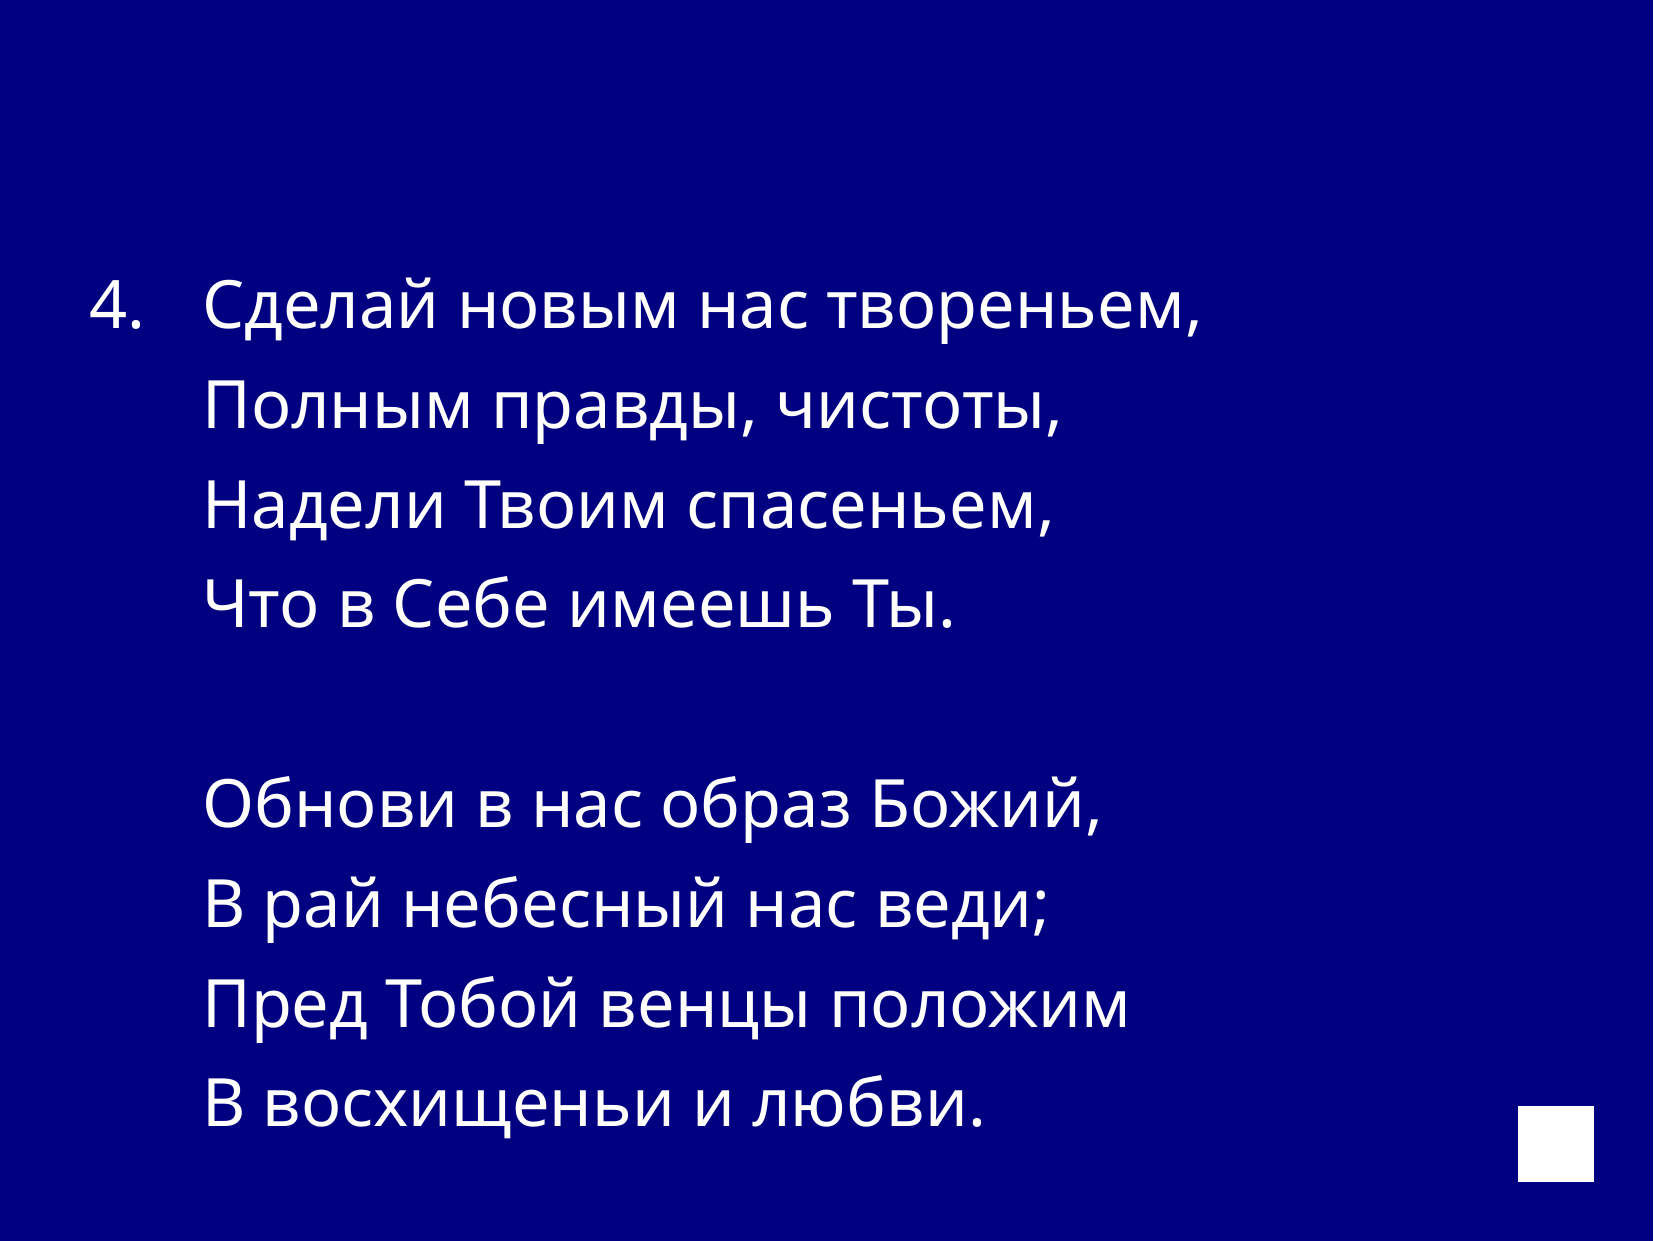

4.	Сделай новым нас твореньем,
	Полным правды, чистоты,
	Надели Твоим спасеньем,
	Что в Себе имеешь Ты.
	Обнови в нас образ Божий,
	В рай небесный нас веди;
	Пред Тобой венцы положим
	В восхищеньи и любви.